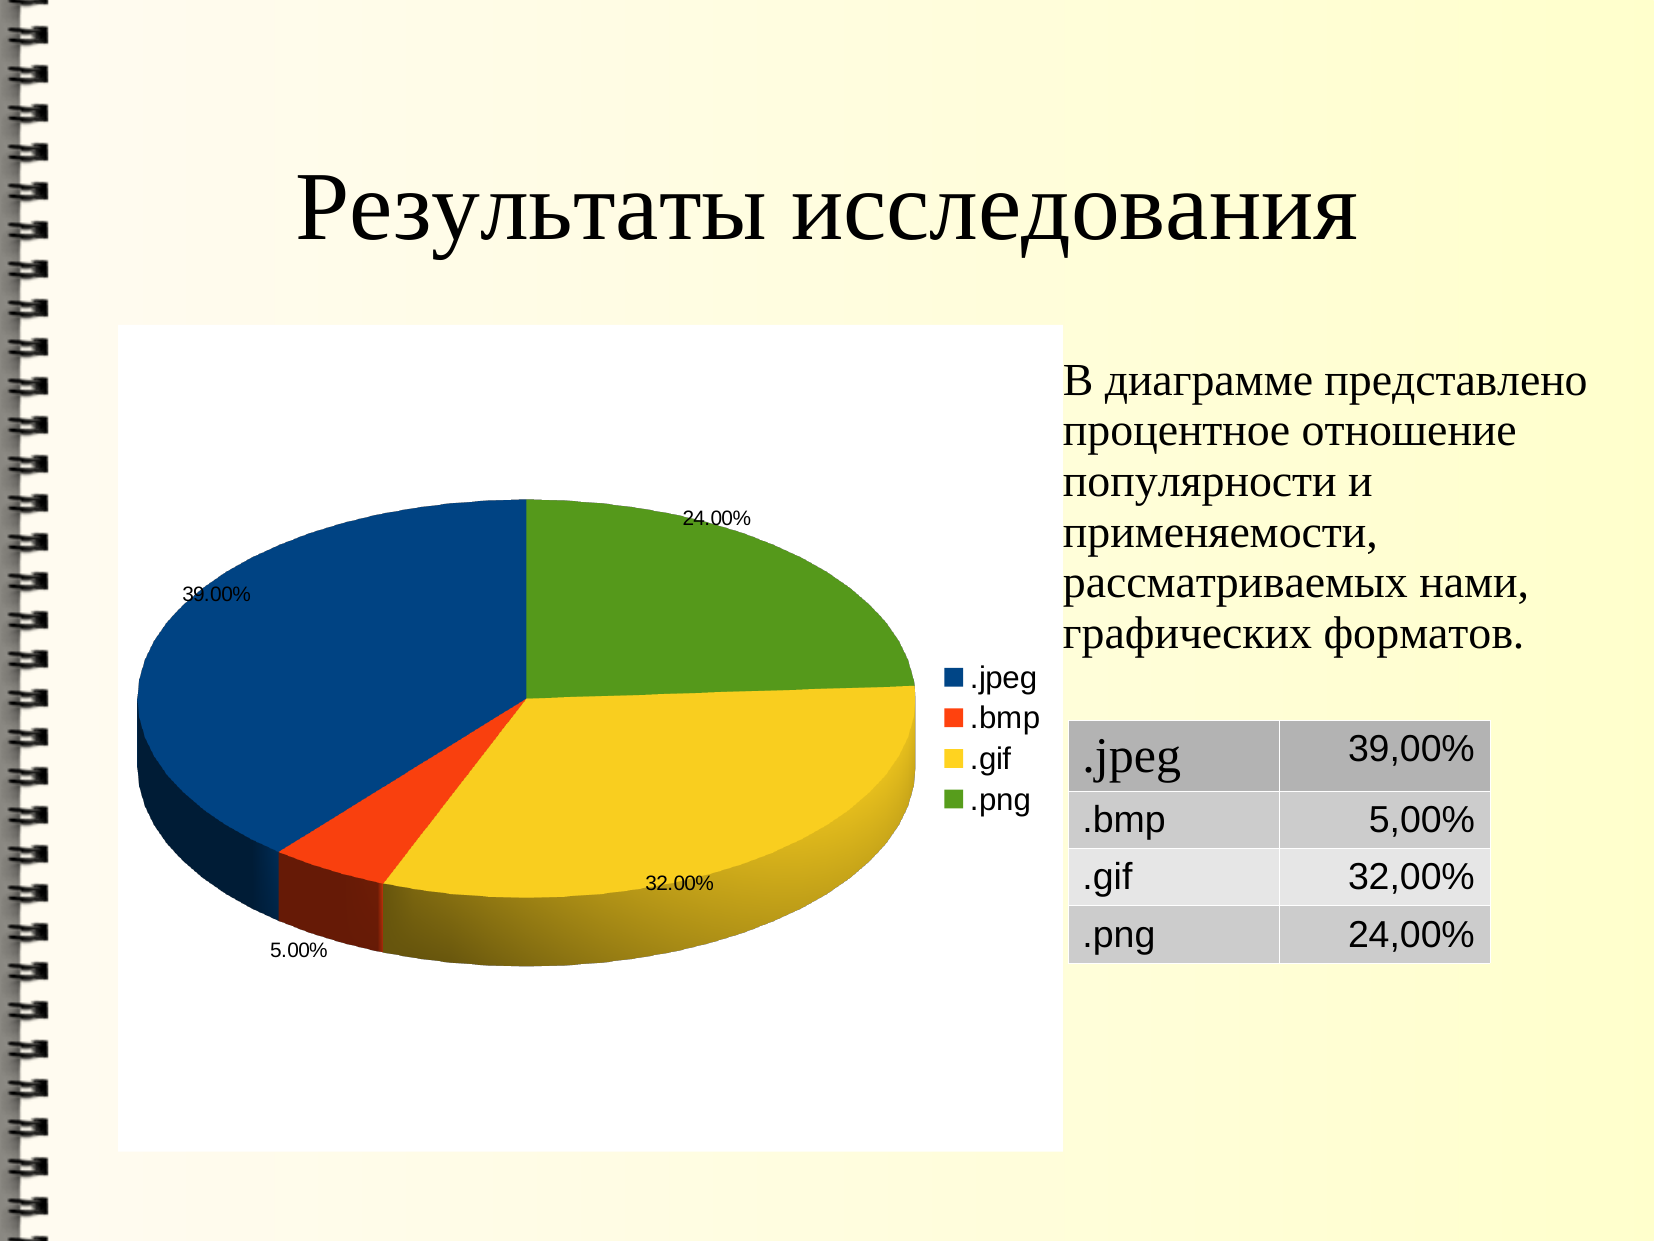

# Результаты исследования
[unsupported chart]
В диаграмме представлено процентное отношение популярности и применяемости, рассматриваемых нами, графических форматов.
| .jpeg | 39,00% |
| --- | --- |
| .bmp | 5,00% |
| .gif | 32,00% |
| .png | 24,00% |